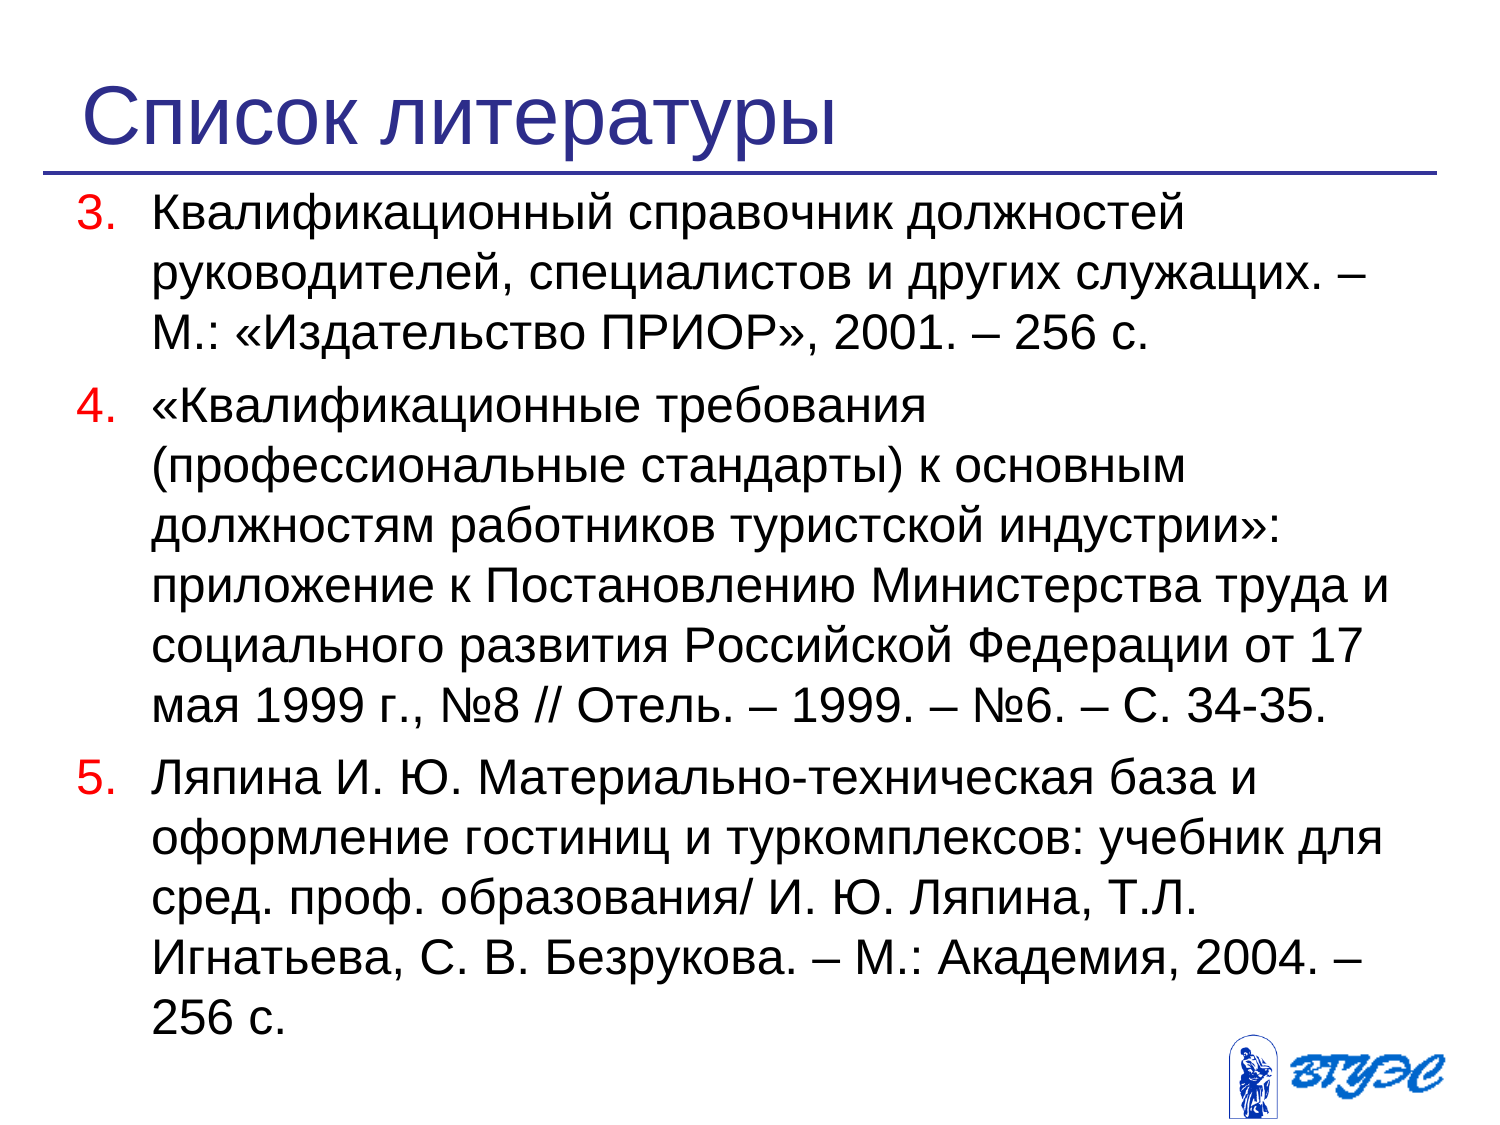

Список литературы
# Квалификационный справочник должностей руководителей, специалистов и других служащих. – М.: «Издательство ПРИОР», 2001. – 256 с.
«Квалификационные требования (профессиональные стандарты) к основным должностям работников туристской индустрии»: приложение к Постановлению Министерства труда и социального развития Российской Федерации от 17 мая 1999 г., №8 // Отель. – 1999. – №6. – С. 34-35.
Ляпина И. Ю. Материально-техническая база и оформление гостиниц и туркомплексов: учебник для сред. проф. образования/ И. Ю. Ляпина, Т.Л. Игнатьева, С. В. Безрукова. – М.: Академия, 2004. – 256 с.